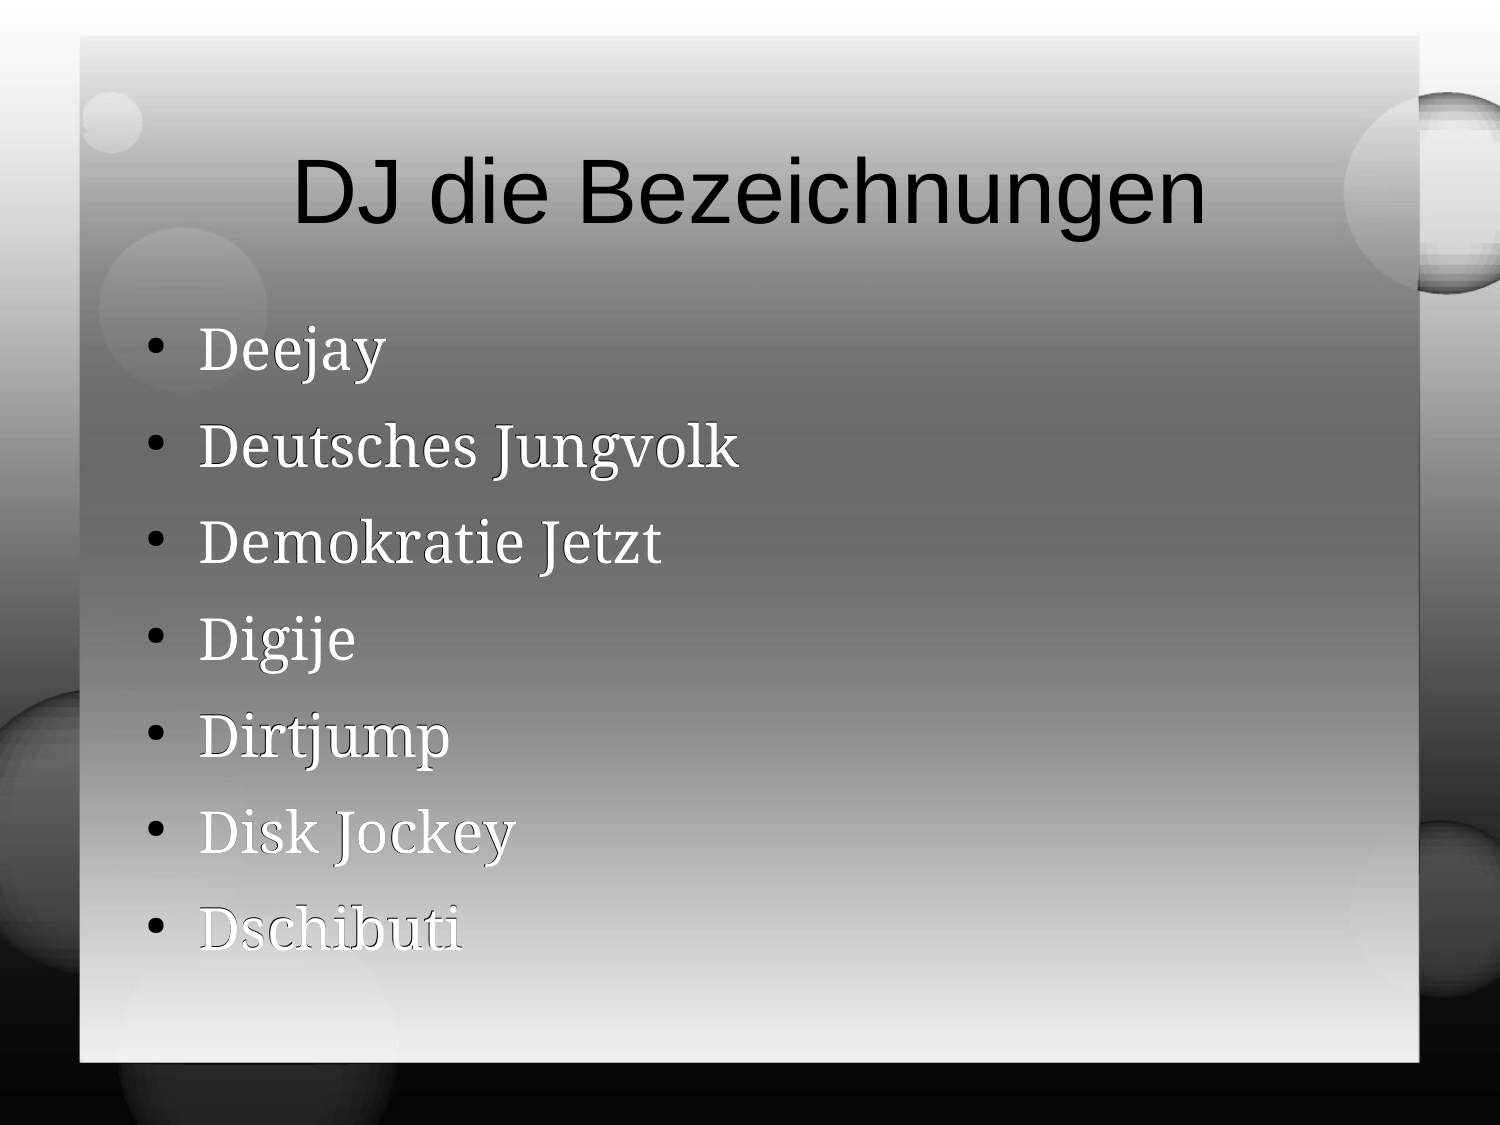

# DJ die Bezeichnungen
Deejay
Deutsches Jungvolk
Demokratie Jetzt
Digije
Dirtjump
Disk Jockey
Dschibuti